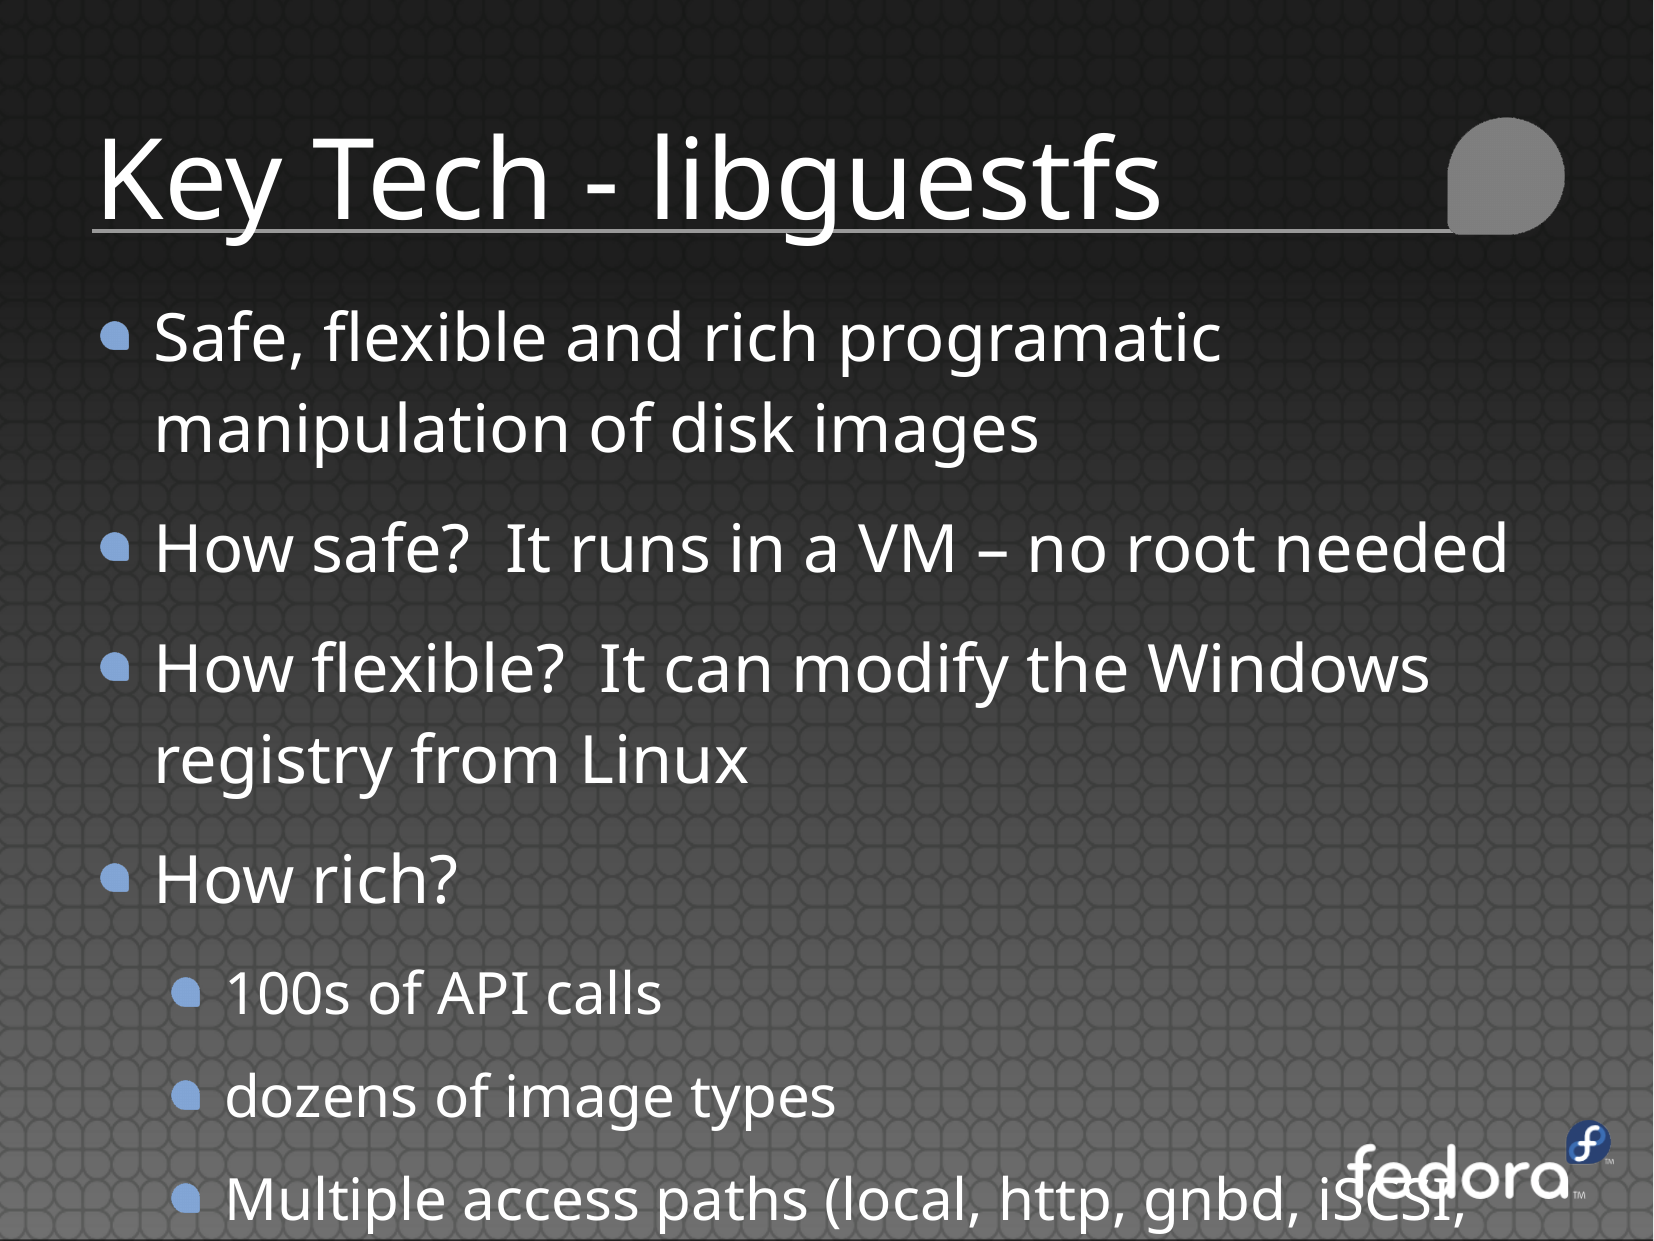

Key Tech - libguestfs
# Safe, flexible and rich programatic manipulation of disk images
How safe? It runs in a VM – no root needed
How flexible? It can modify the Windows registry from Linux
How rich?
100s of API calls
dozens of image types
Multiple access paths (local, http, gnbd, iSCSI, ceph, gluster and more!)